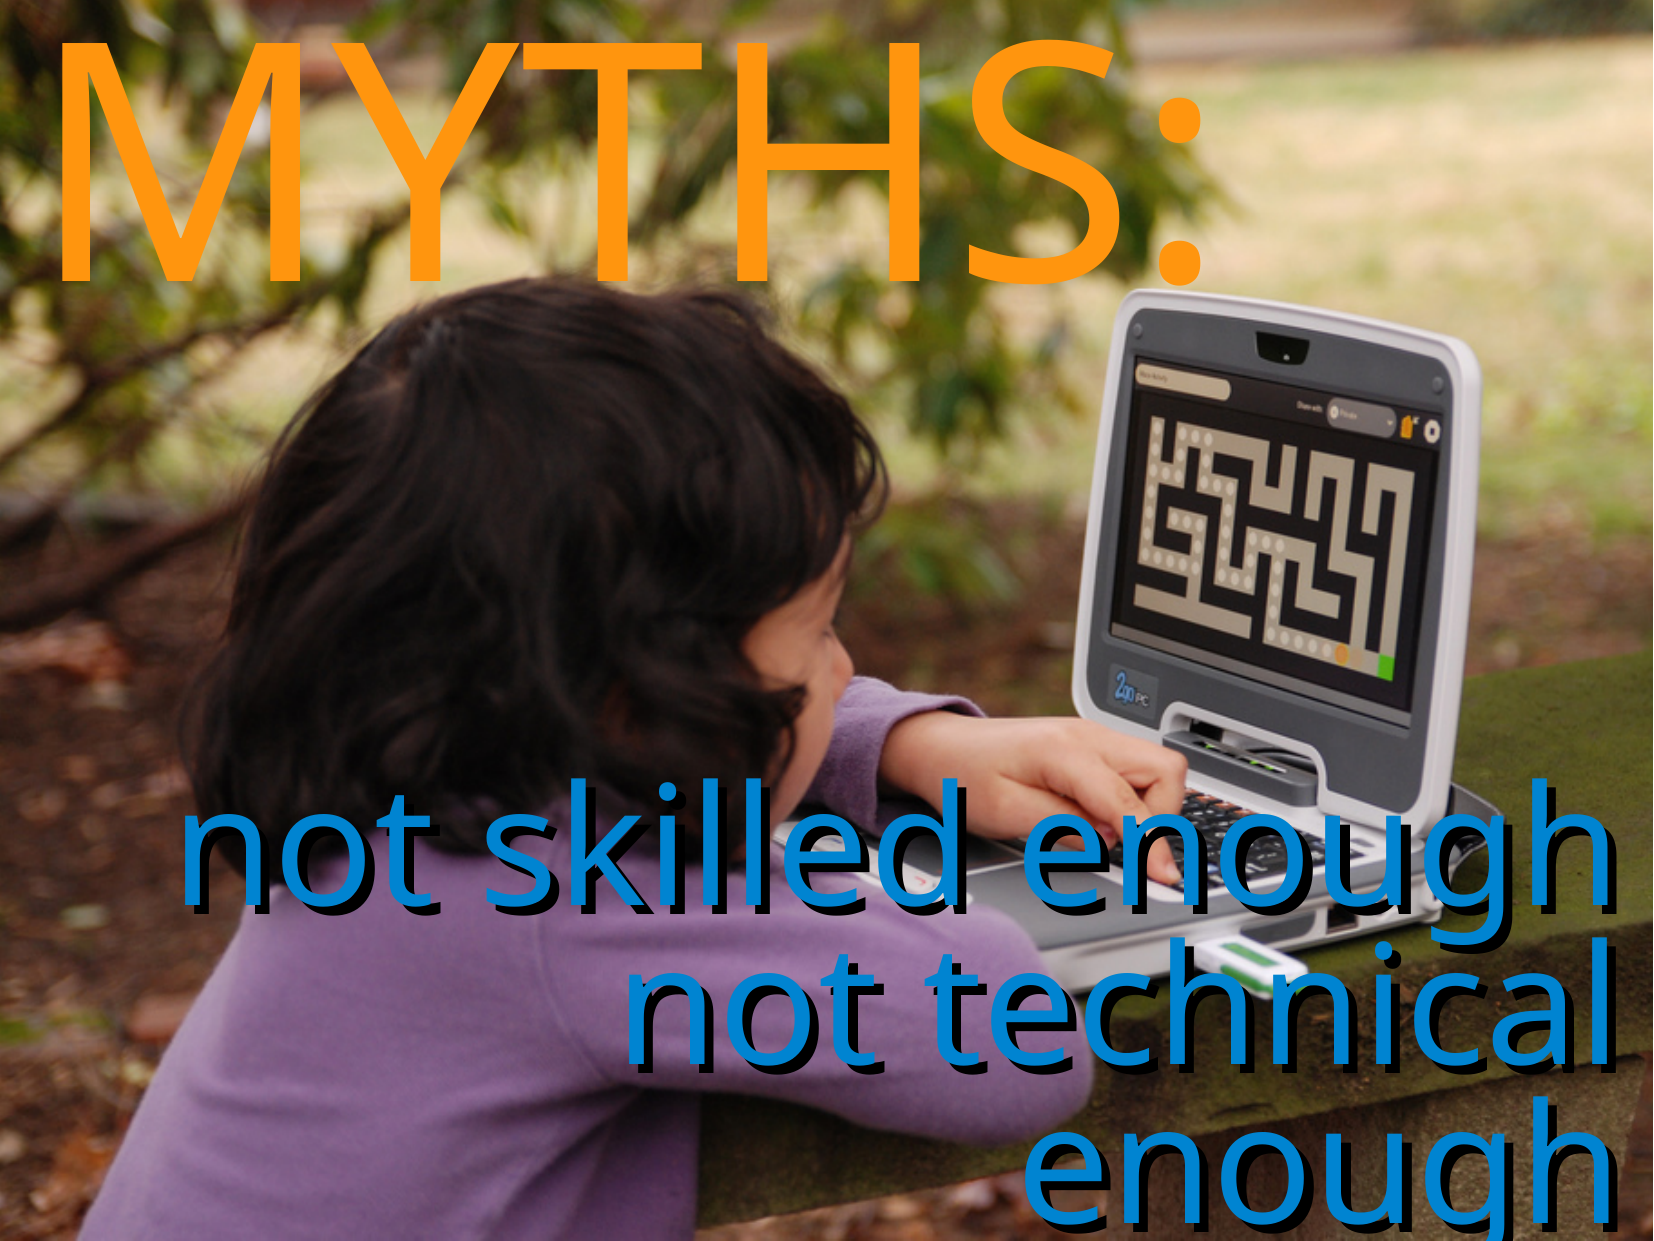

# MYTHS:
not skilled enough
not technical enough
(perhaps later but surely not now)